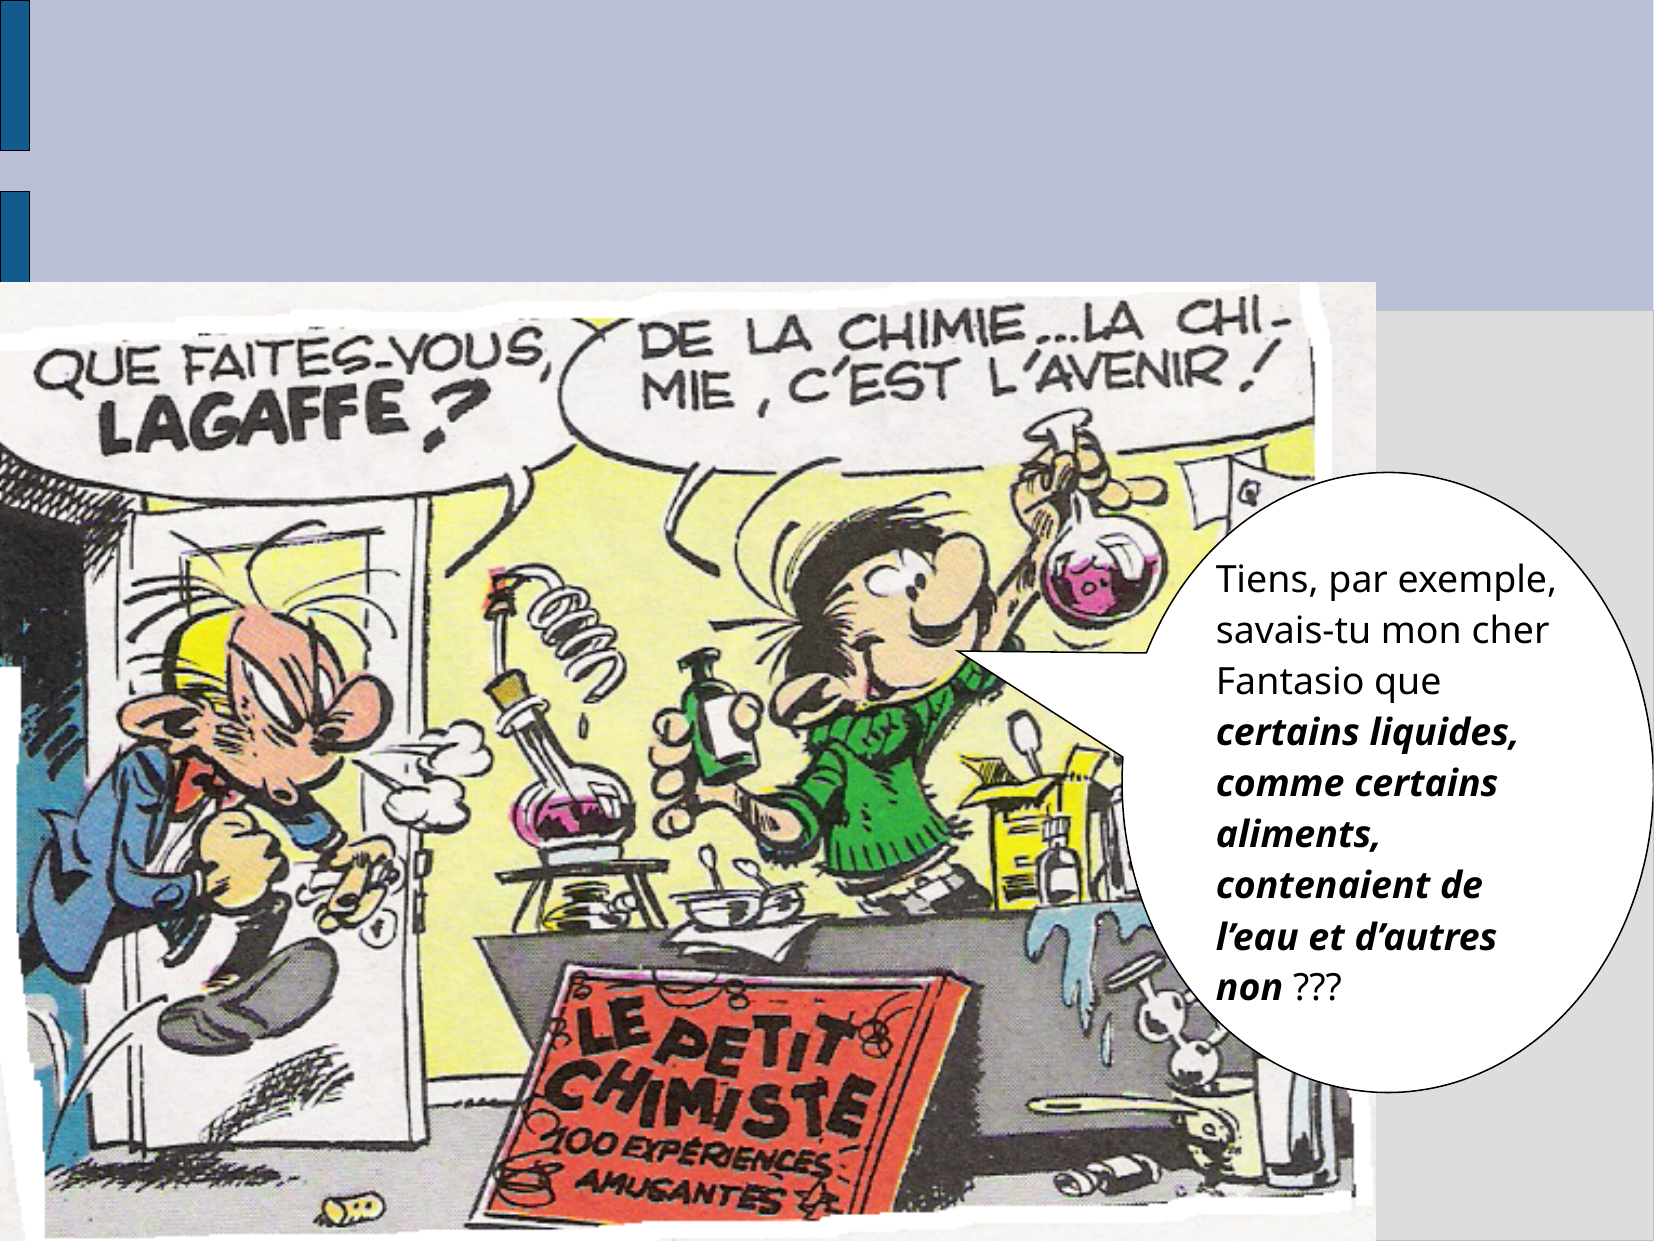

Tiens, par exemple, savais-tu mon cher Fantasio que certains liquides, comme certains aliments, contenaient de l’eau et d’autres non ???